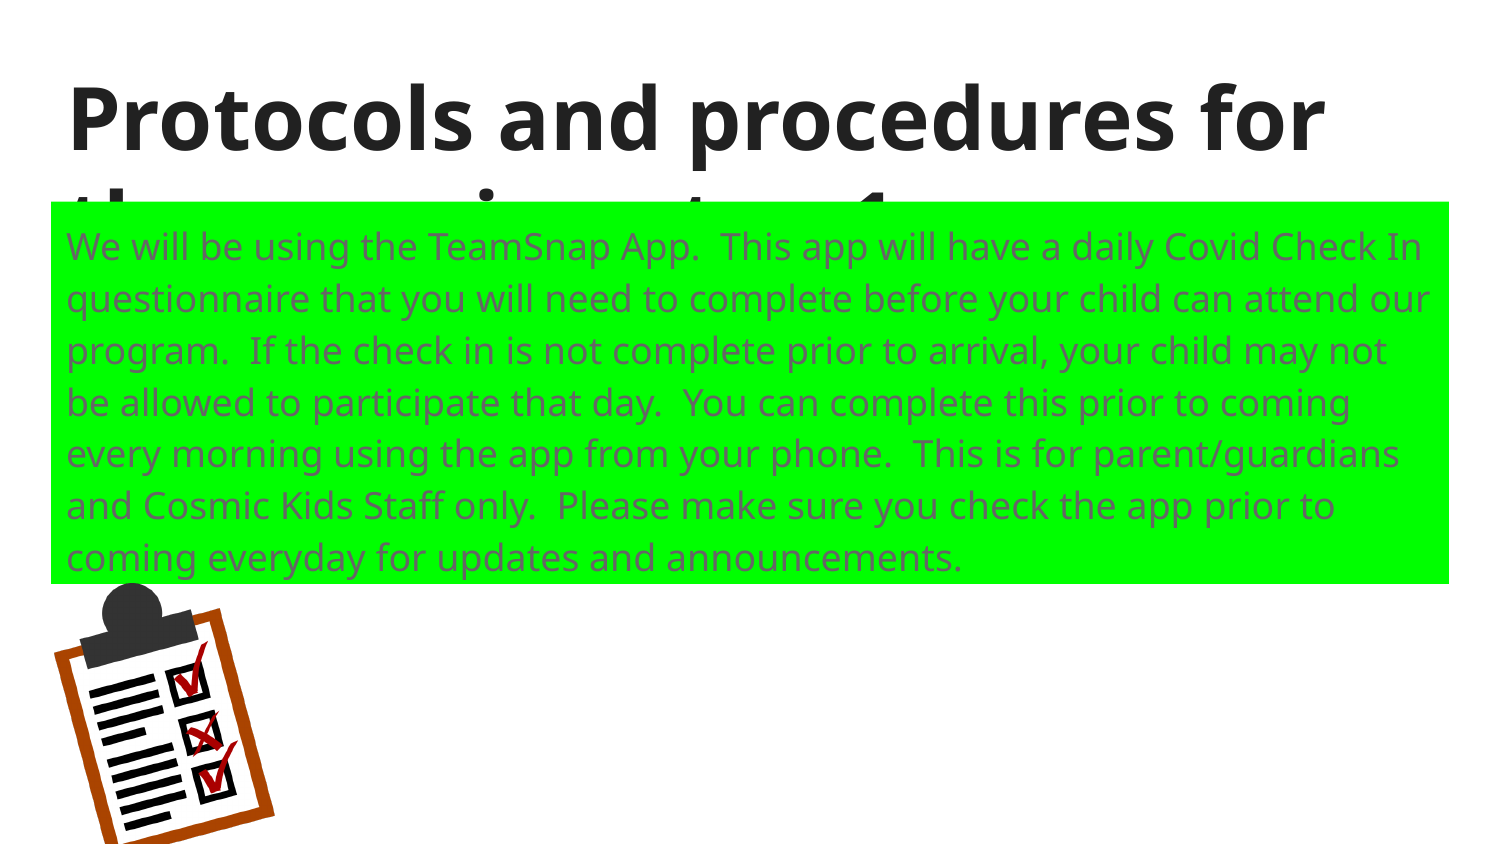

# Protocols and procedures for the morning step 1
We will be using the TeamSnap App. This app will have a daily Covid Check In questionnaire that you will need to complete before your child can attend our program. If the check in is not complete prior to arrival, your child may not be allowed to participate that day. You can complete this prior to coming every morning using the app from your phone. This is for parent/guardians and Cosmic Kids Staff only. Please make sure you check the app prior to coming everyday for updates and announcements.